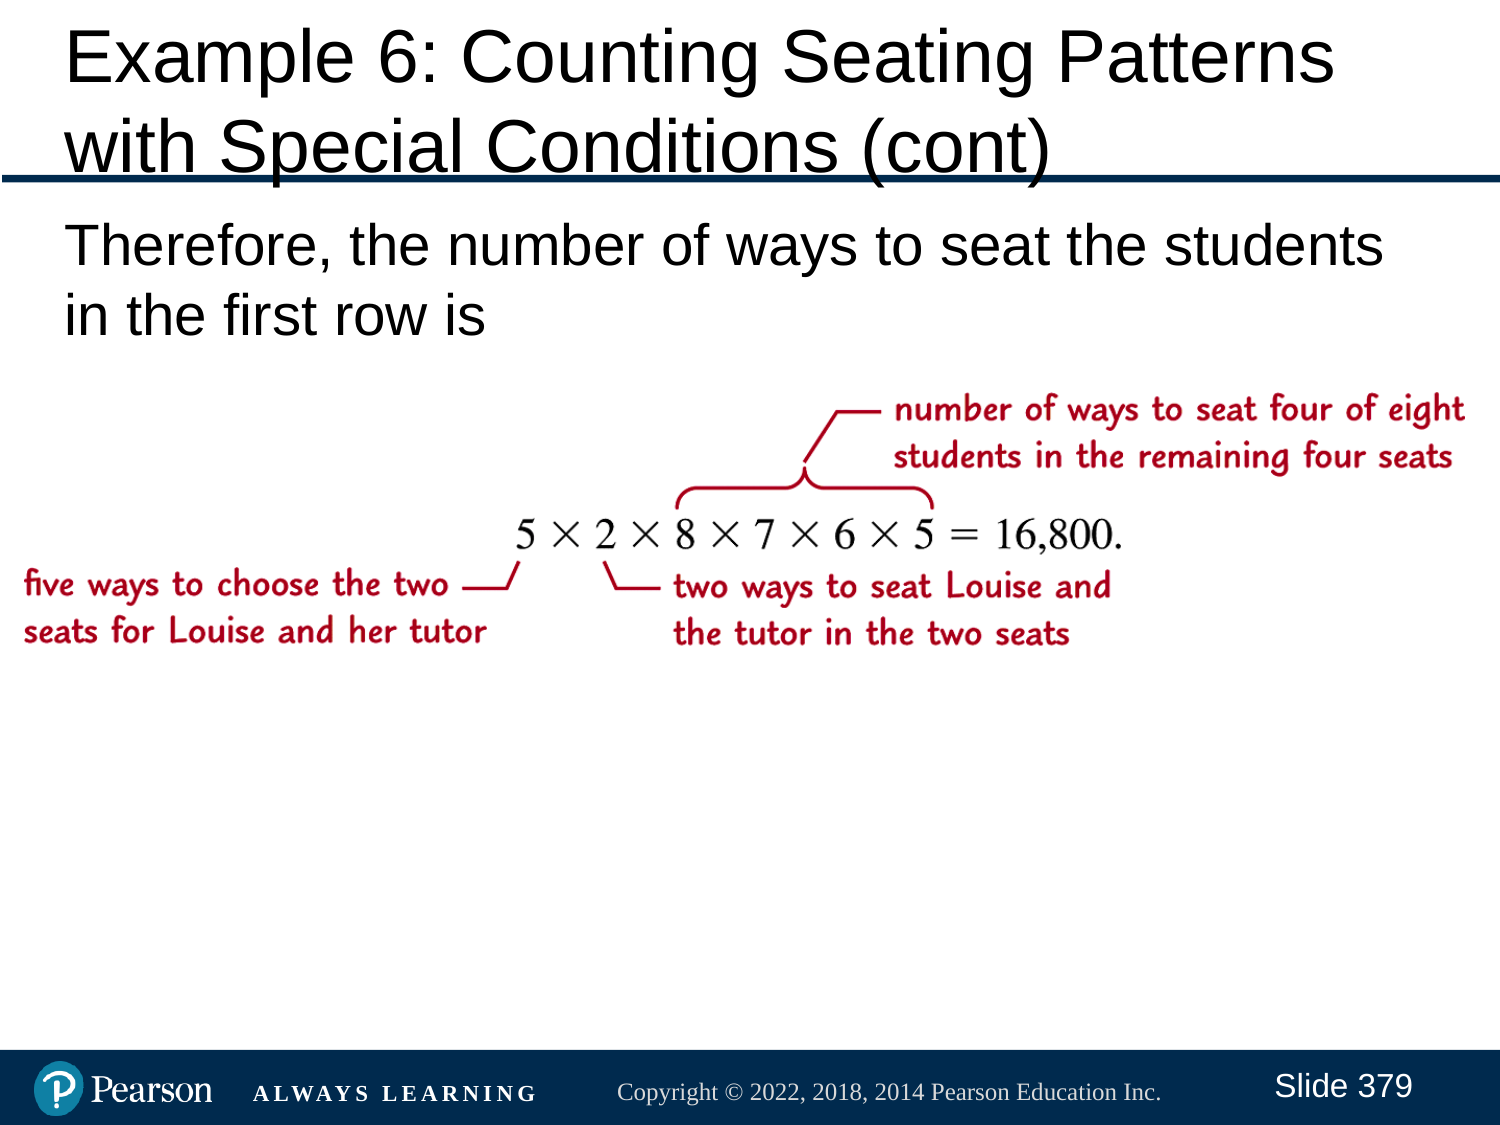

# Example 6: Counting Seating Patterns with Special Conditions (cont)
Therefore, the number of ways to seat the students in the first row is